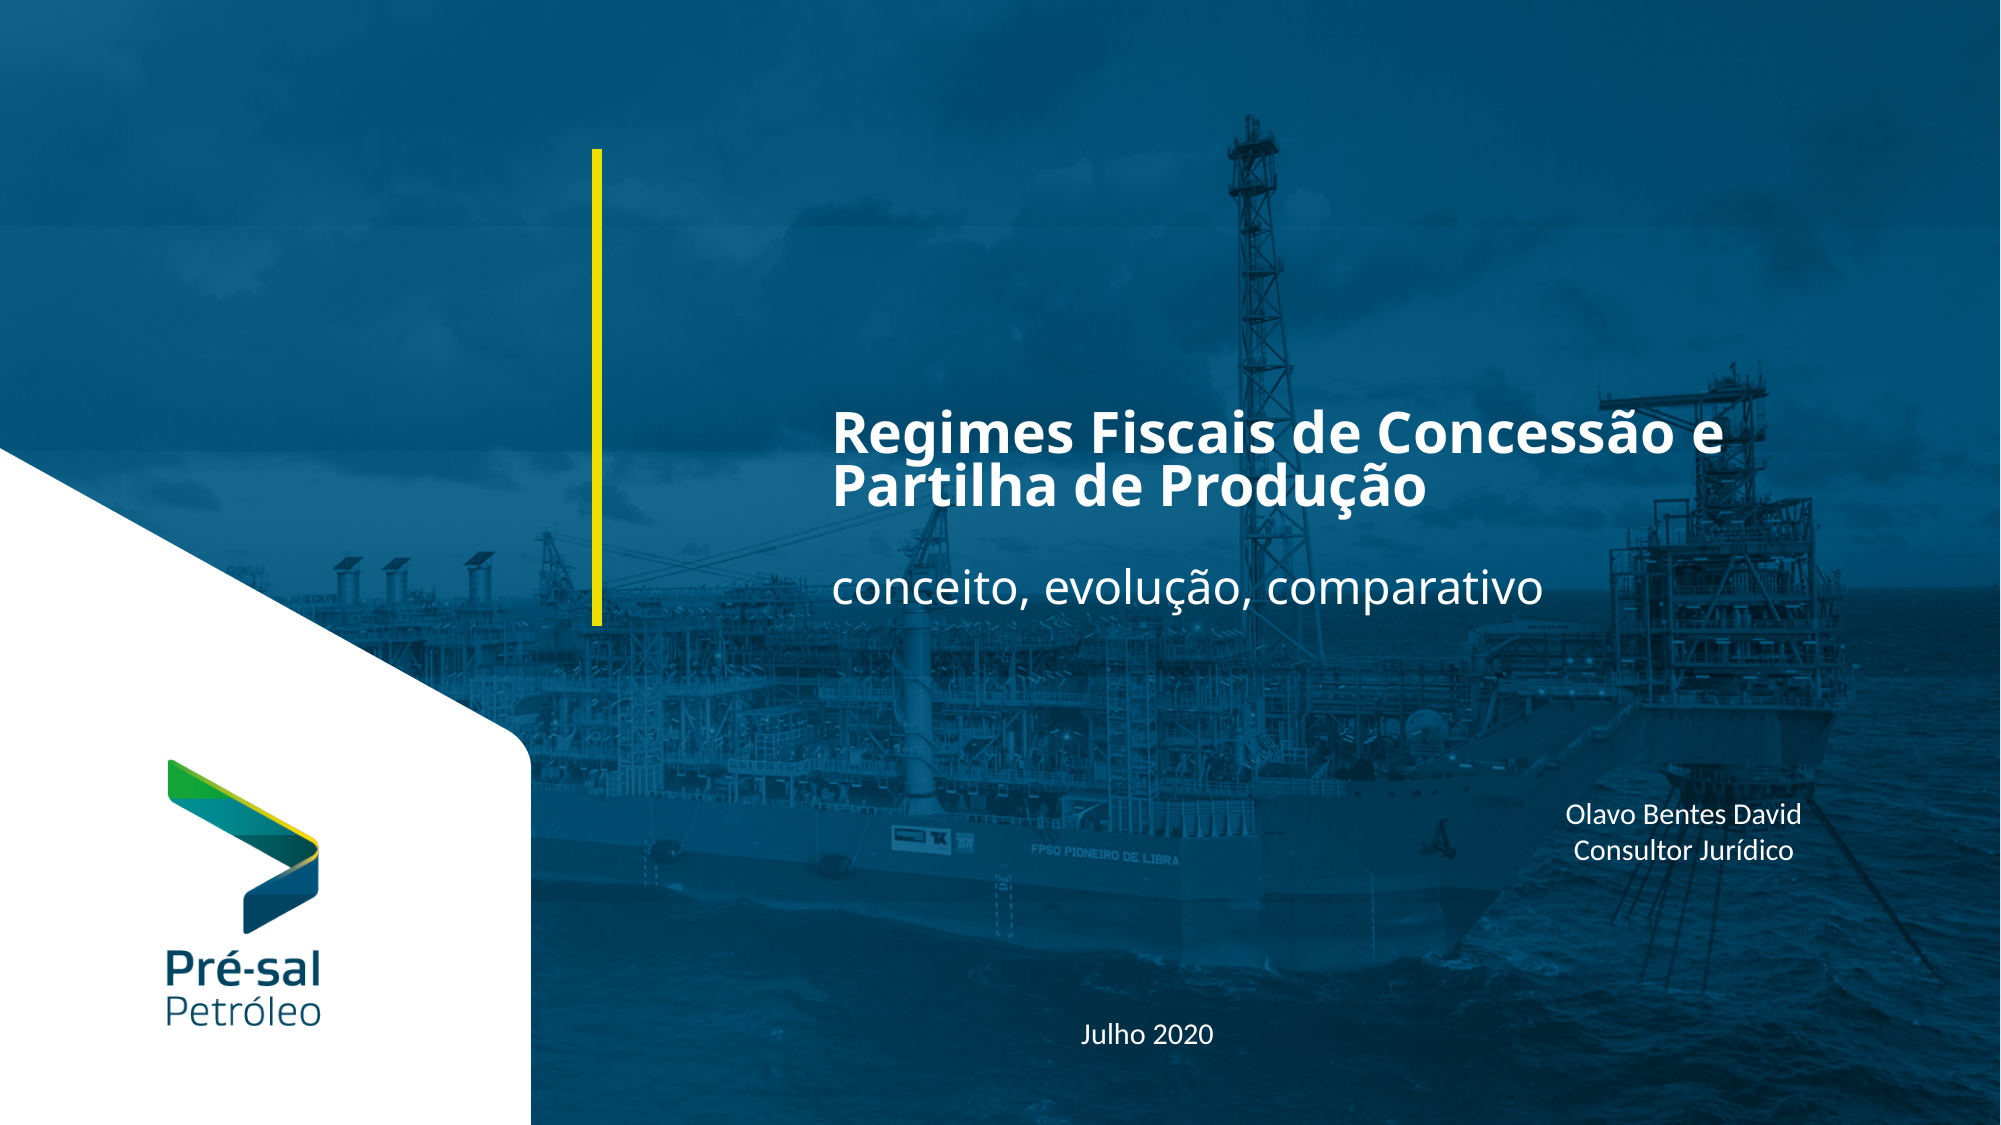

# Regimes Fiscais de Concessão e Partilha de Produção conceito, evolução, comparativo
Olavo Bentes David
Consultor Jurídico
Julho 2020